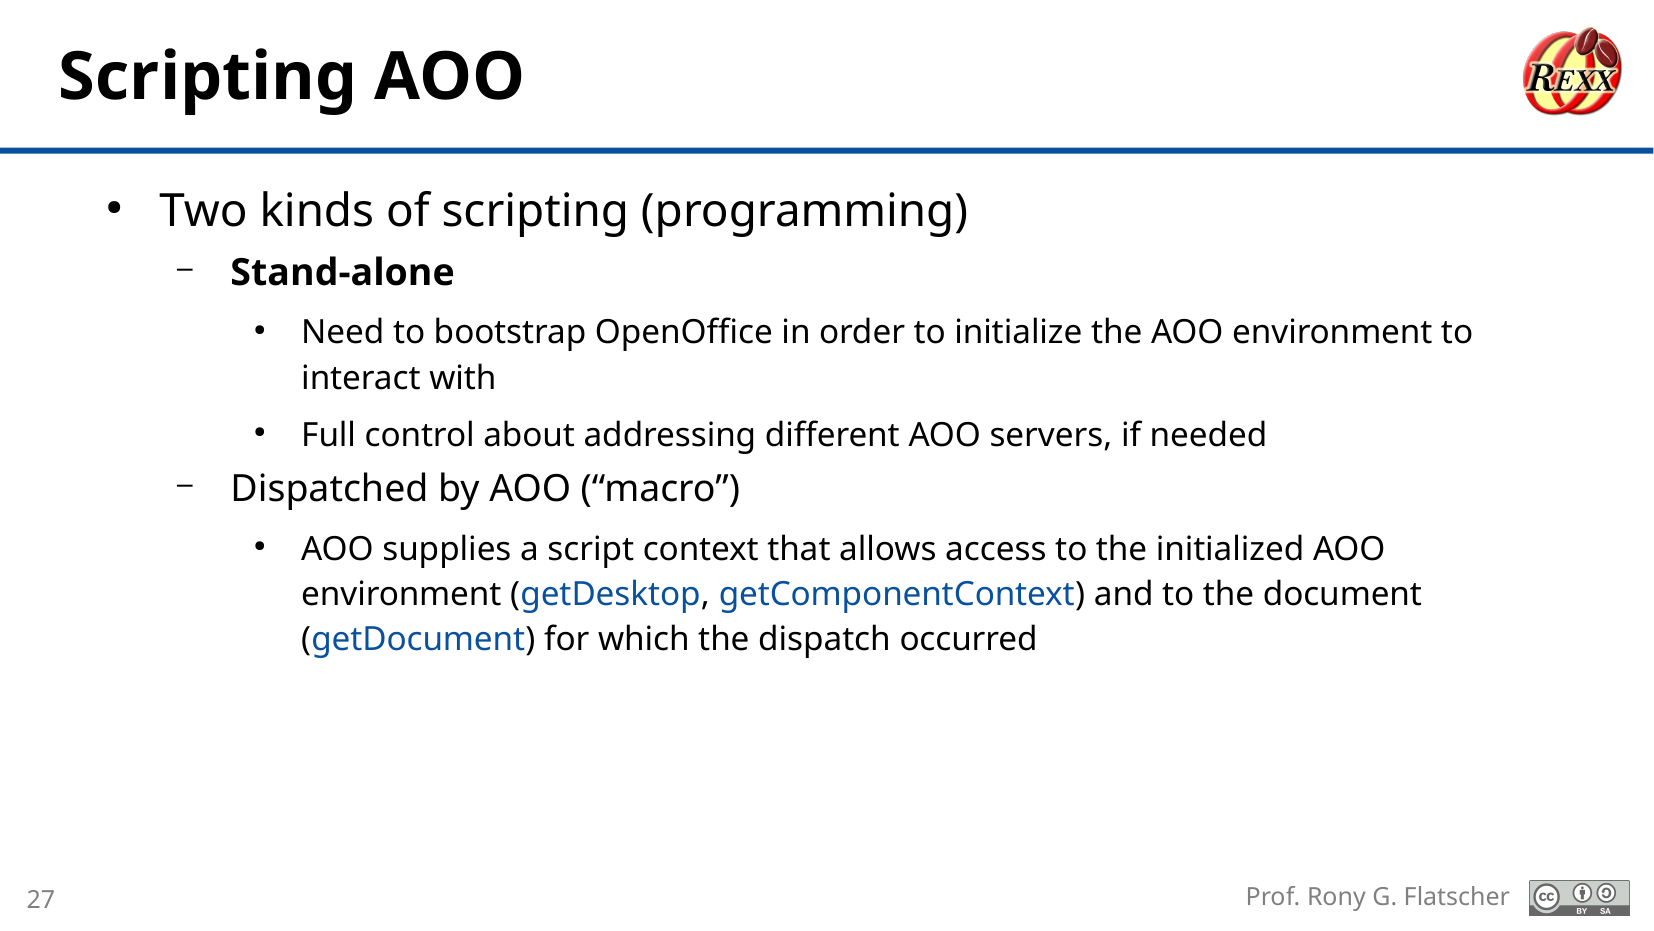

# Scripting AOO
Two kinds of scripting (programming)
Stand-alone
Need to bootstrap OpenOffice in order to initialize the AOO environment to interact with
Full control about addressing different AOO servers, if needed
Dispatched by AOO (“macro”)
AOO supplies a script context that allows access to the initialized AOO environment (getDesktop, getComponentContext) and to the document (getDocument) for which the dispatch occurred